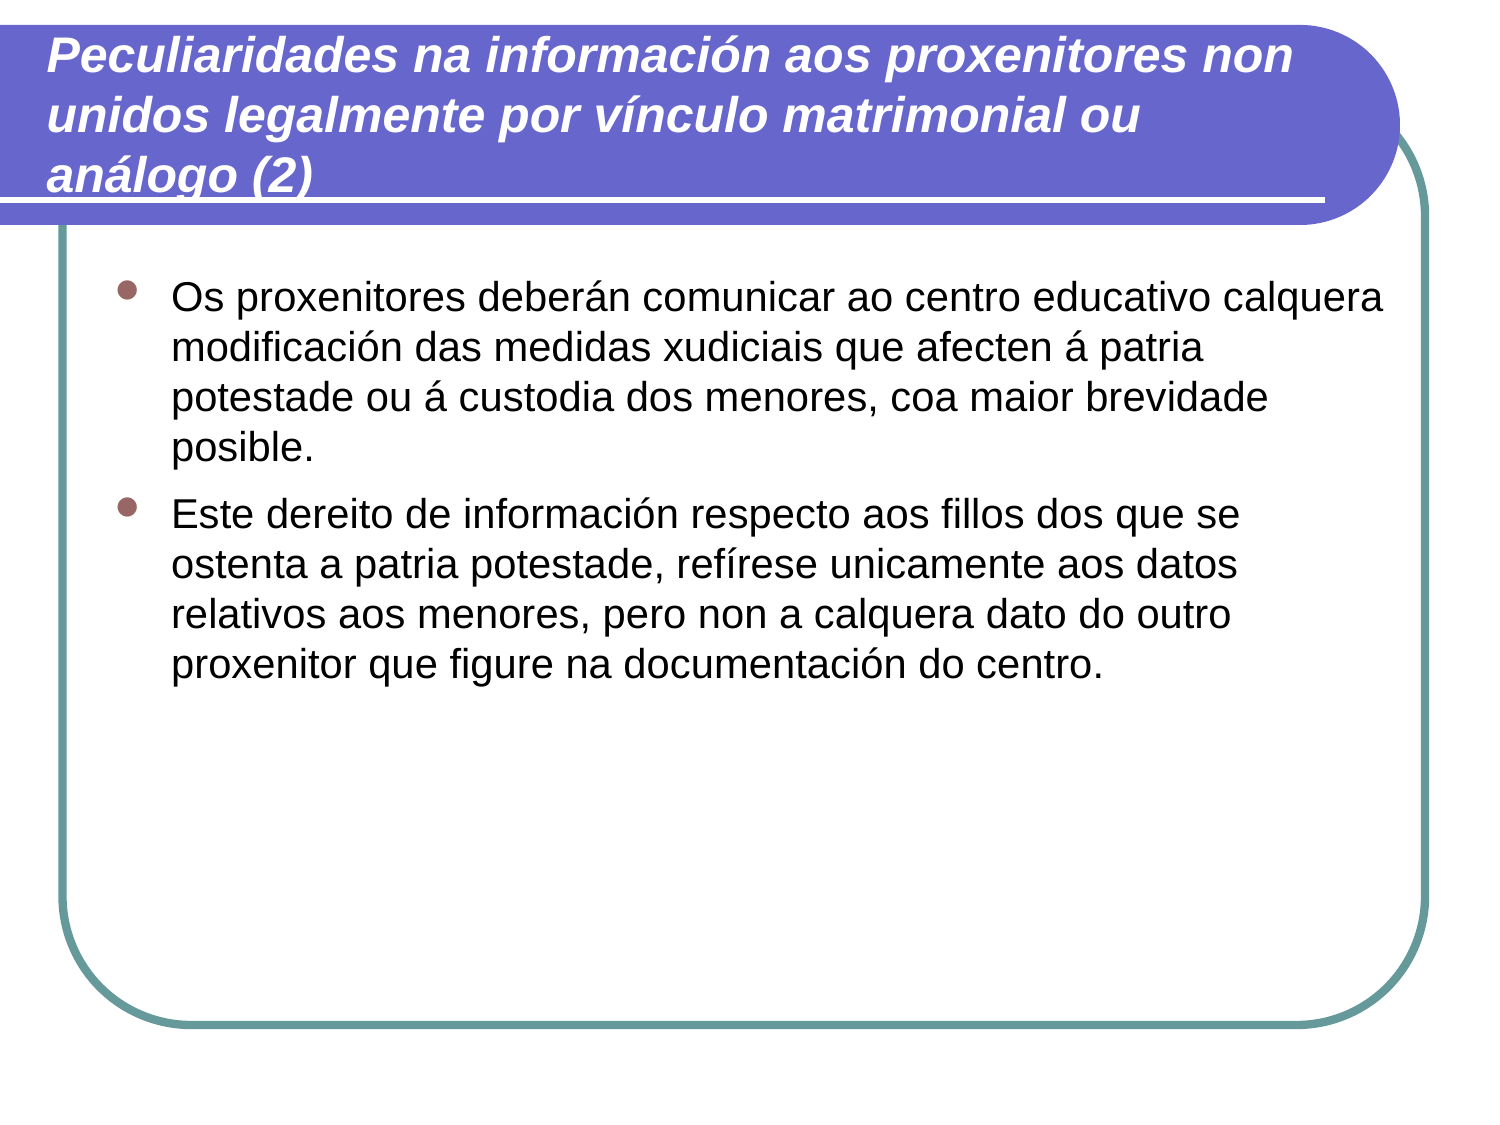

# Peculiaridades na información aos proxenitores non unidos legalmente por vínculo matrimonial ou análogo (2)
Os proxenitores deberán comunicar ao centro educativo calquera modificación das medidas xudiciais que afecten á patria potestade ou á custodia dos menores, coa maior brevidade posible.
Este dereito de información respecto aos fillos dos que se ostenta a patria potestade, refírese unicamente aos datos relativos aos menores, pero non a calquera dato do outro proxenitor que figure na documentación do centro.